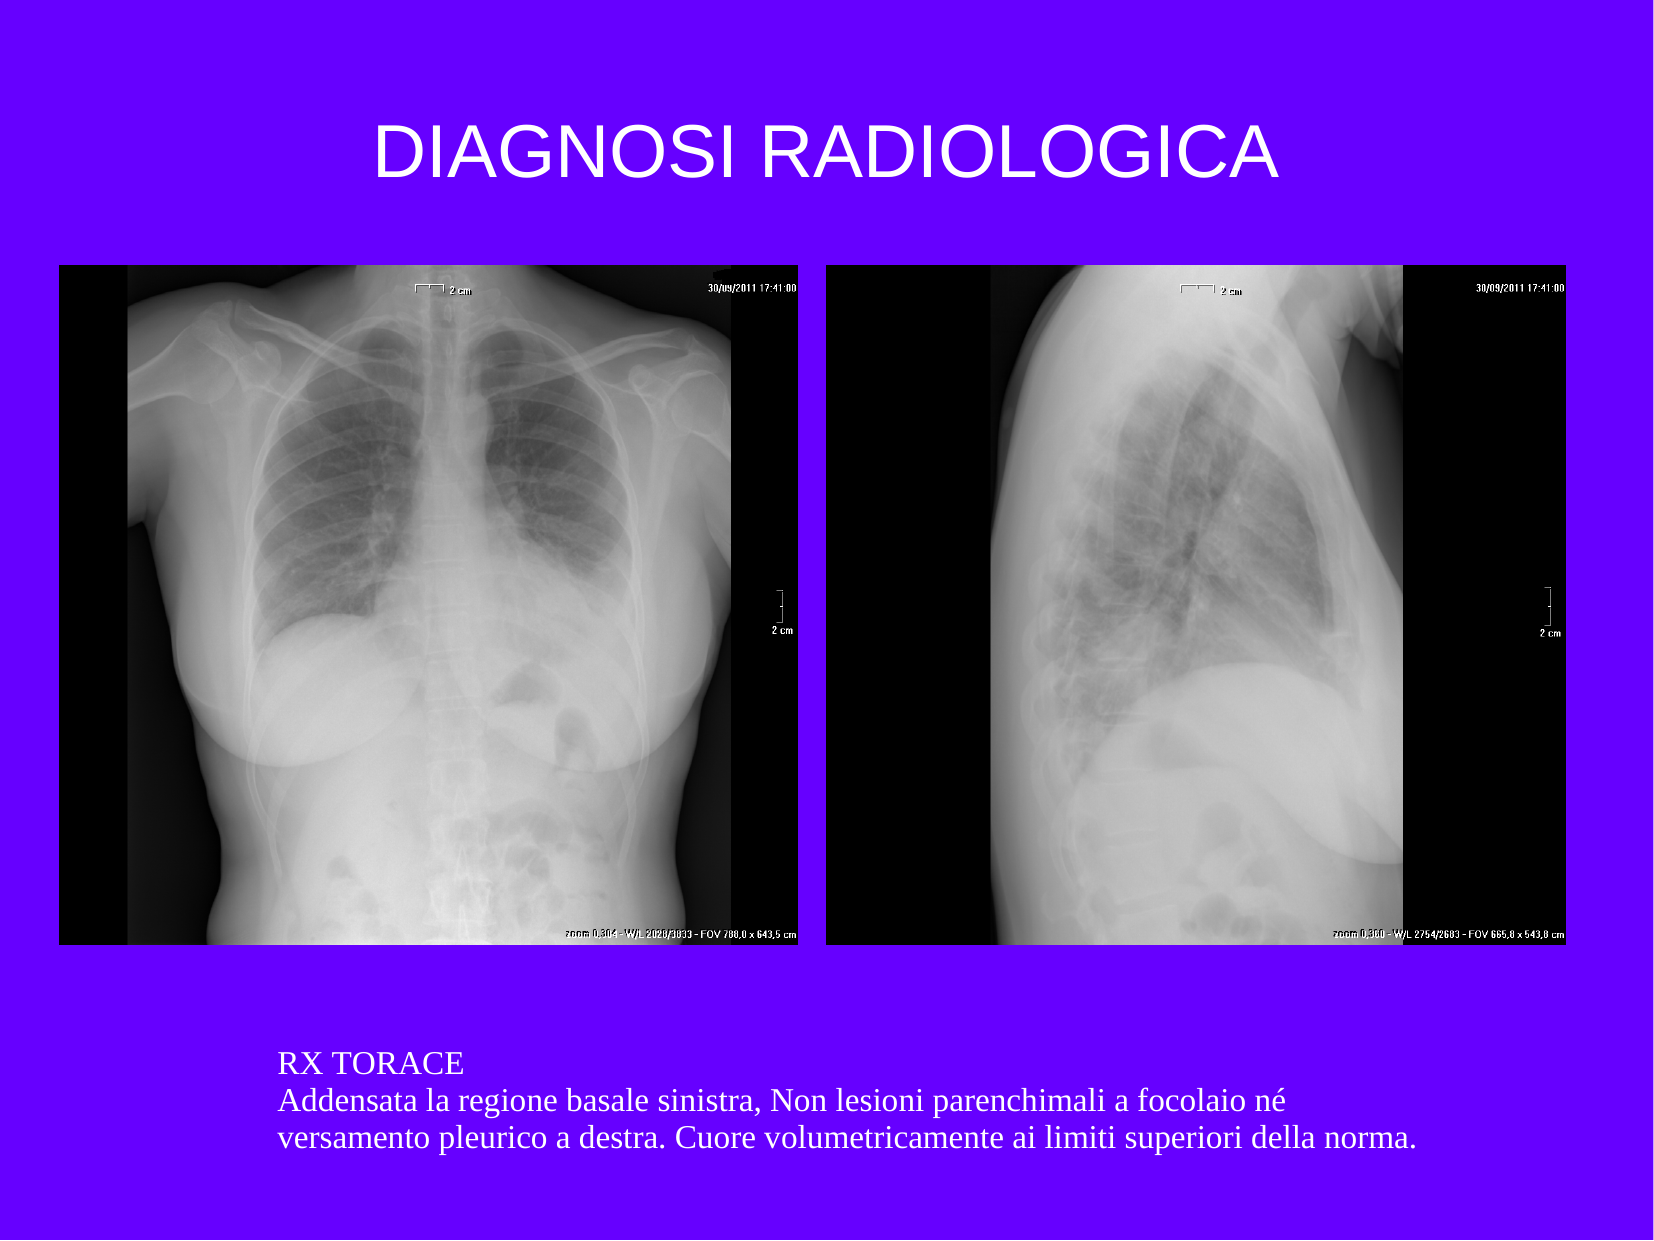

# DIAGNOSI RADIOLOGICA
RX TORACE
Addensata la regione basale sinistra, Non lesioni parenchimali a focolaio né
versamento pleurico a destra. Cuore volumetricamente ai limiti superiori della norma.